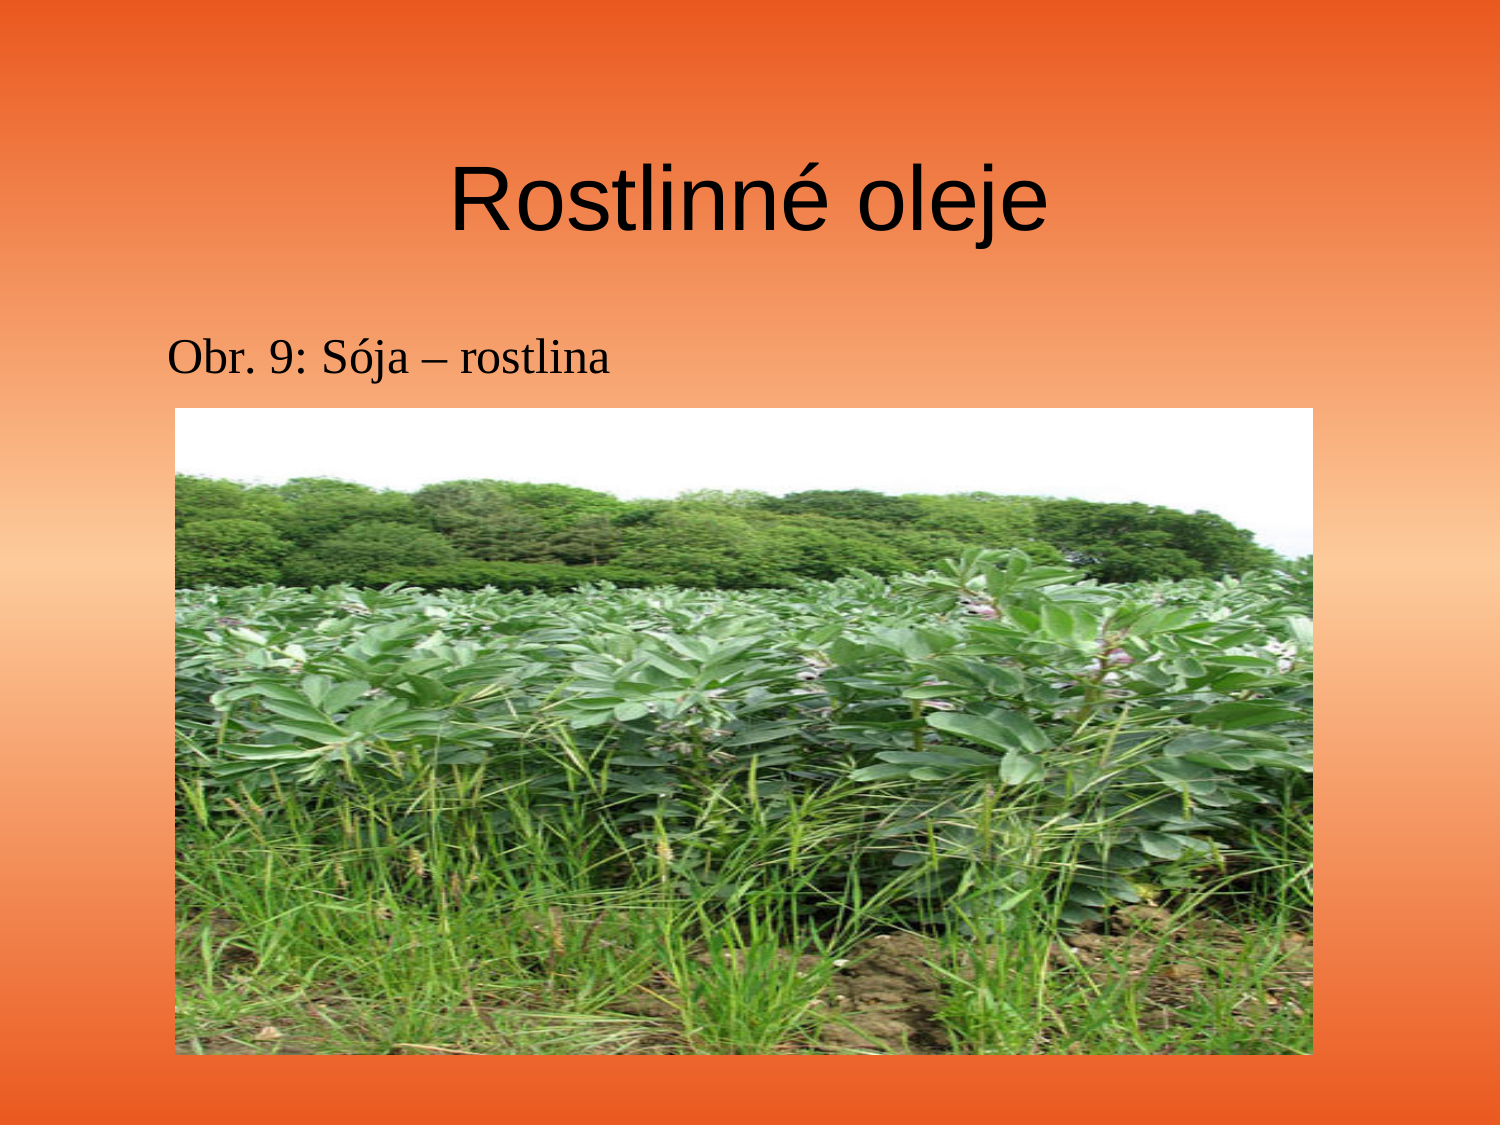

# Rostlinné oleje
Obr. 9: Sója – rostlina